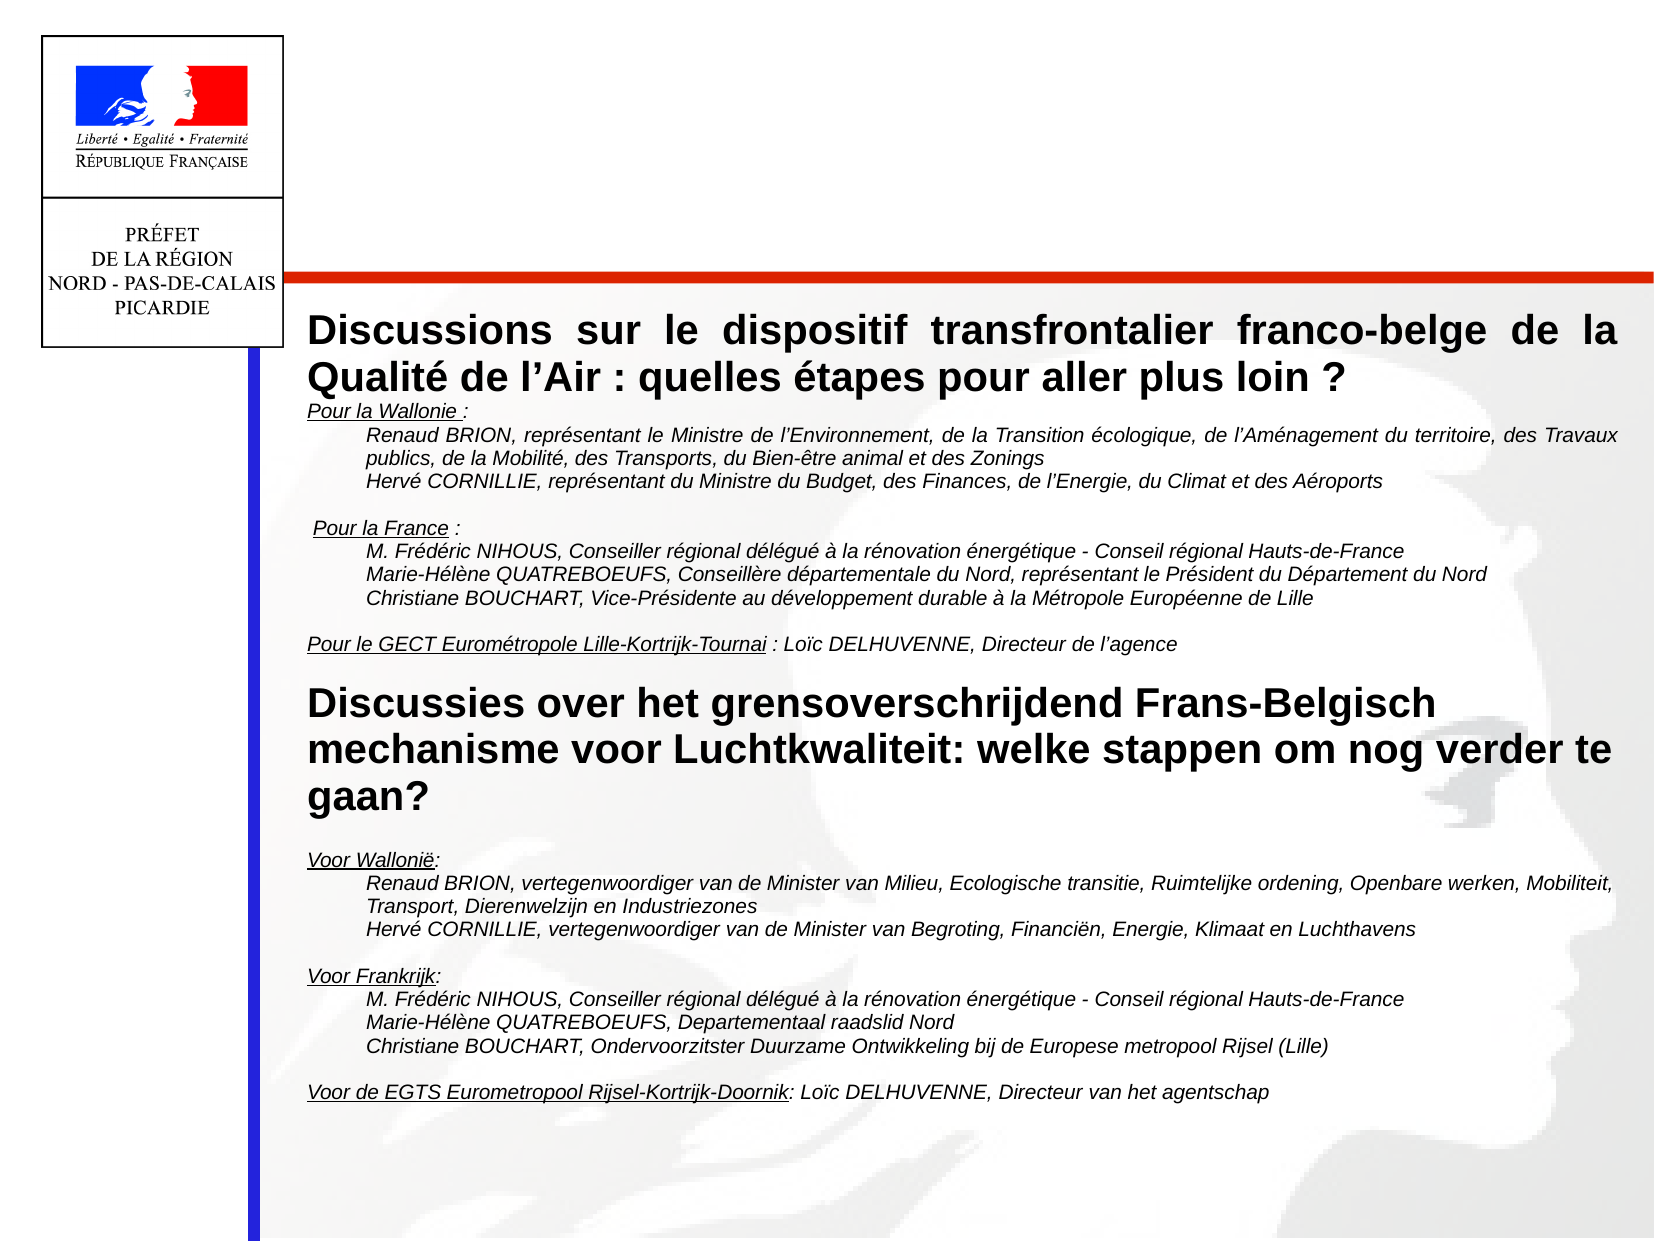

#
Discussions sur le dispositif transfrontalier franco-belge de la Qualité de l’Air : quelles étapes pour aller plus loin ?
Pour la Wallonie :
Renaud BRION, représentant le Ministre de l’Environnement, de la Transition écologique, de l’Aménagement du territoire, des Travaux publics, de la Mobilité, des Transports, du Bien-être animal et des Zonings
Hervé CORNILLIE, représentant du Ministre du Budget, des Finances, de l’Energie, du Climat et des Aéroports
Pour la France :
M. Frédéric NIHOUS, Conseiller régional délégué à la rénovation énergétique - Conseil régional Hauts-de-France
Marie-Hélène QUATREBOEUFS, Conseillère départementale du Nord, représentant le Président du Département du Nord
Christiane BOUCHART, Vice-Présidente au développement durable à la Métropole Européenne de Lille
Pour le GECT Eurométropole Lille-Kortrijk-Tournai : Loïc DELHUVENNE, Directeur de l’agence
Discussies over het grensoverschrijdend Frans-Belgisch mechanisme voor Luchtkwaliteit: welke stappen om nog verder te gaan?
Voor Wallonië:
Renaud BRION, vertegenwoordiger van de Minister van Milieu, Ecologische transitie, Ruimtelijke ordening, Openbare werken, Mobiliteit, Transport, Dierenwelzijn en Industriezones
Hervé CORNILLIE, vertegenwoordiger van de Minister van Begroting, Financiën, Energie, Klimaat en Luchthavens
Voor Frankrijk:
M. Frédéric NIHOUS, Conseiller régional délégué à la rénovation énergétique - Conseil régional Hauts-de-France
Marie-Hélène QUATREBOEUFS, Departementaal raadslid Nord
Christiane BOUCHART, Ondervoorzitster Duurzame Ontwikkeling bij de Europese metropool Rijsel (Lille)
Voor de EGTS Eurometropool Rijsel-Kortrijk-Doornik: Loïc DELHUVENNE, Directeur van het agentschap